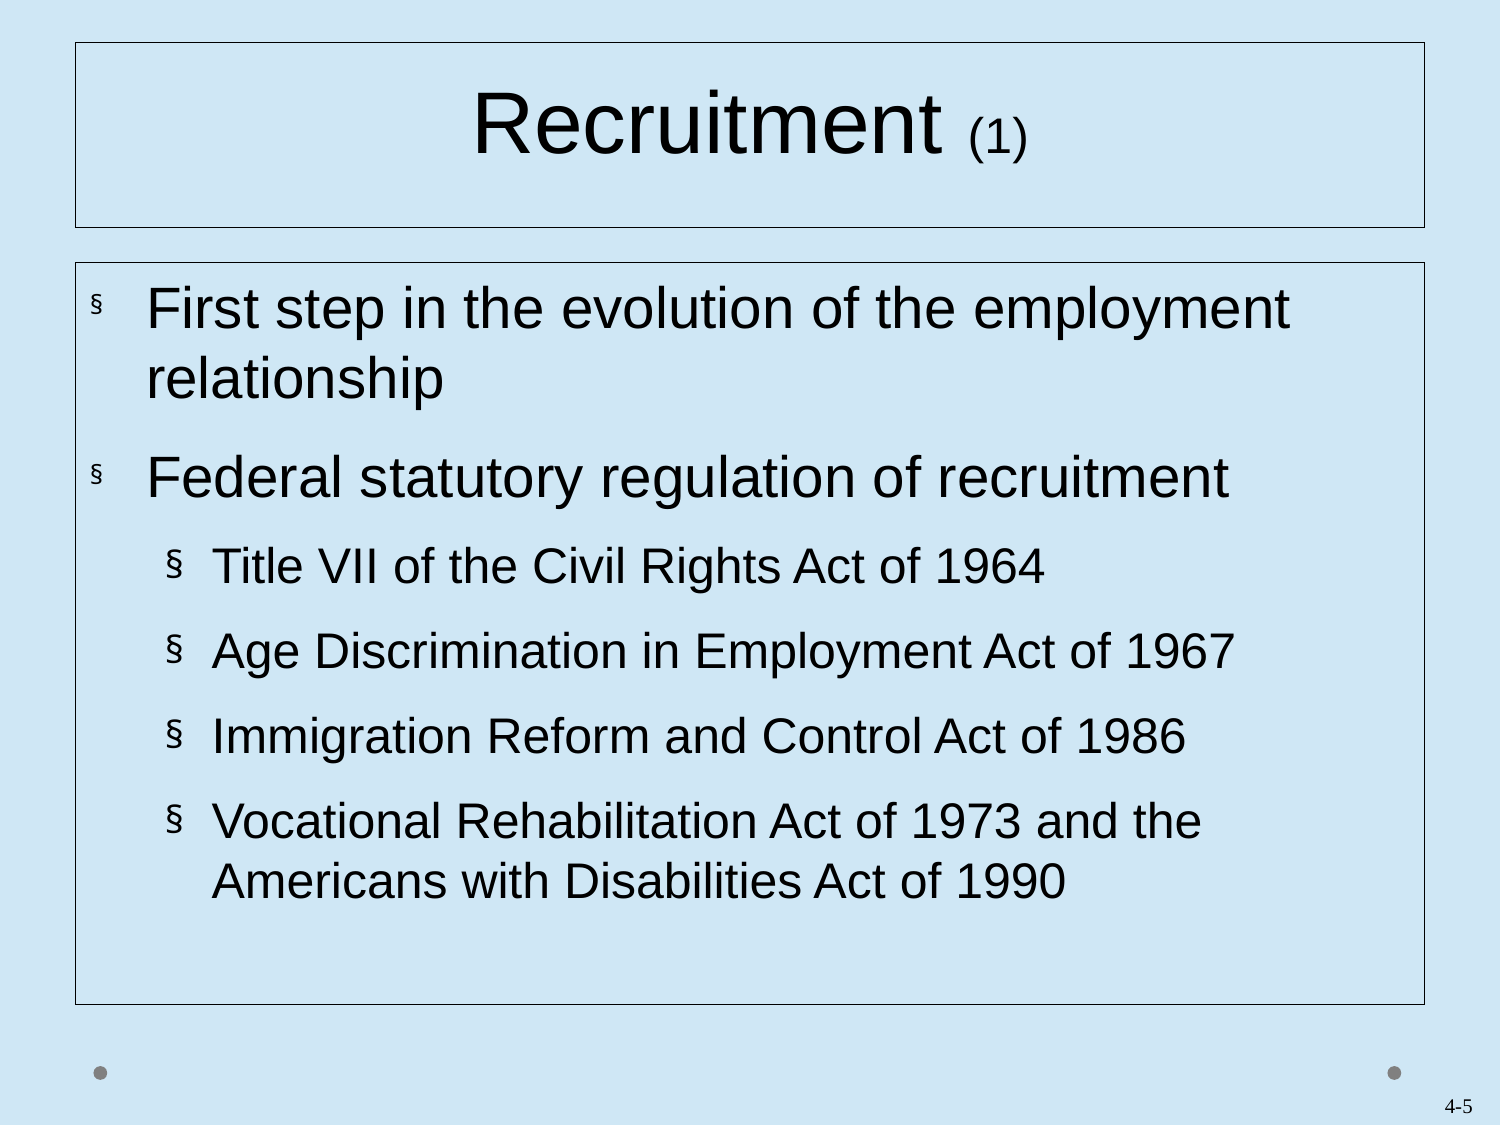

# Recruitment (1)
First step in the evolution of the employment relationship
Federal statutory regulation of recruitment
Title VII of the Civil Rights Act of 1964
Age Discrimination in Employment Act of 1967
Immigration Reform and Control Act of 1986
Vocational Rehabilitation Act of 1973 and the Americans with Disabilities Act of 1990